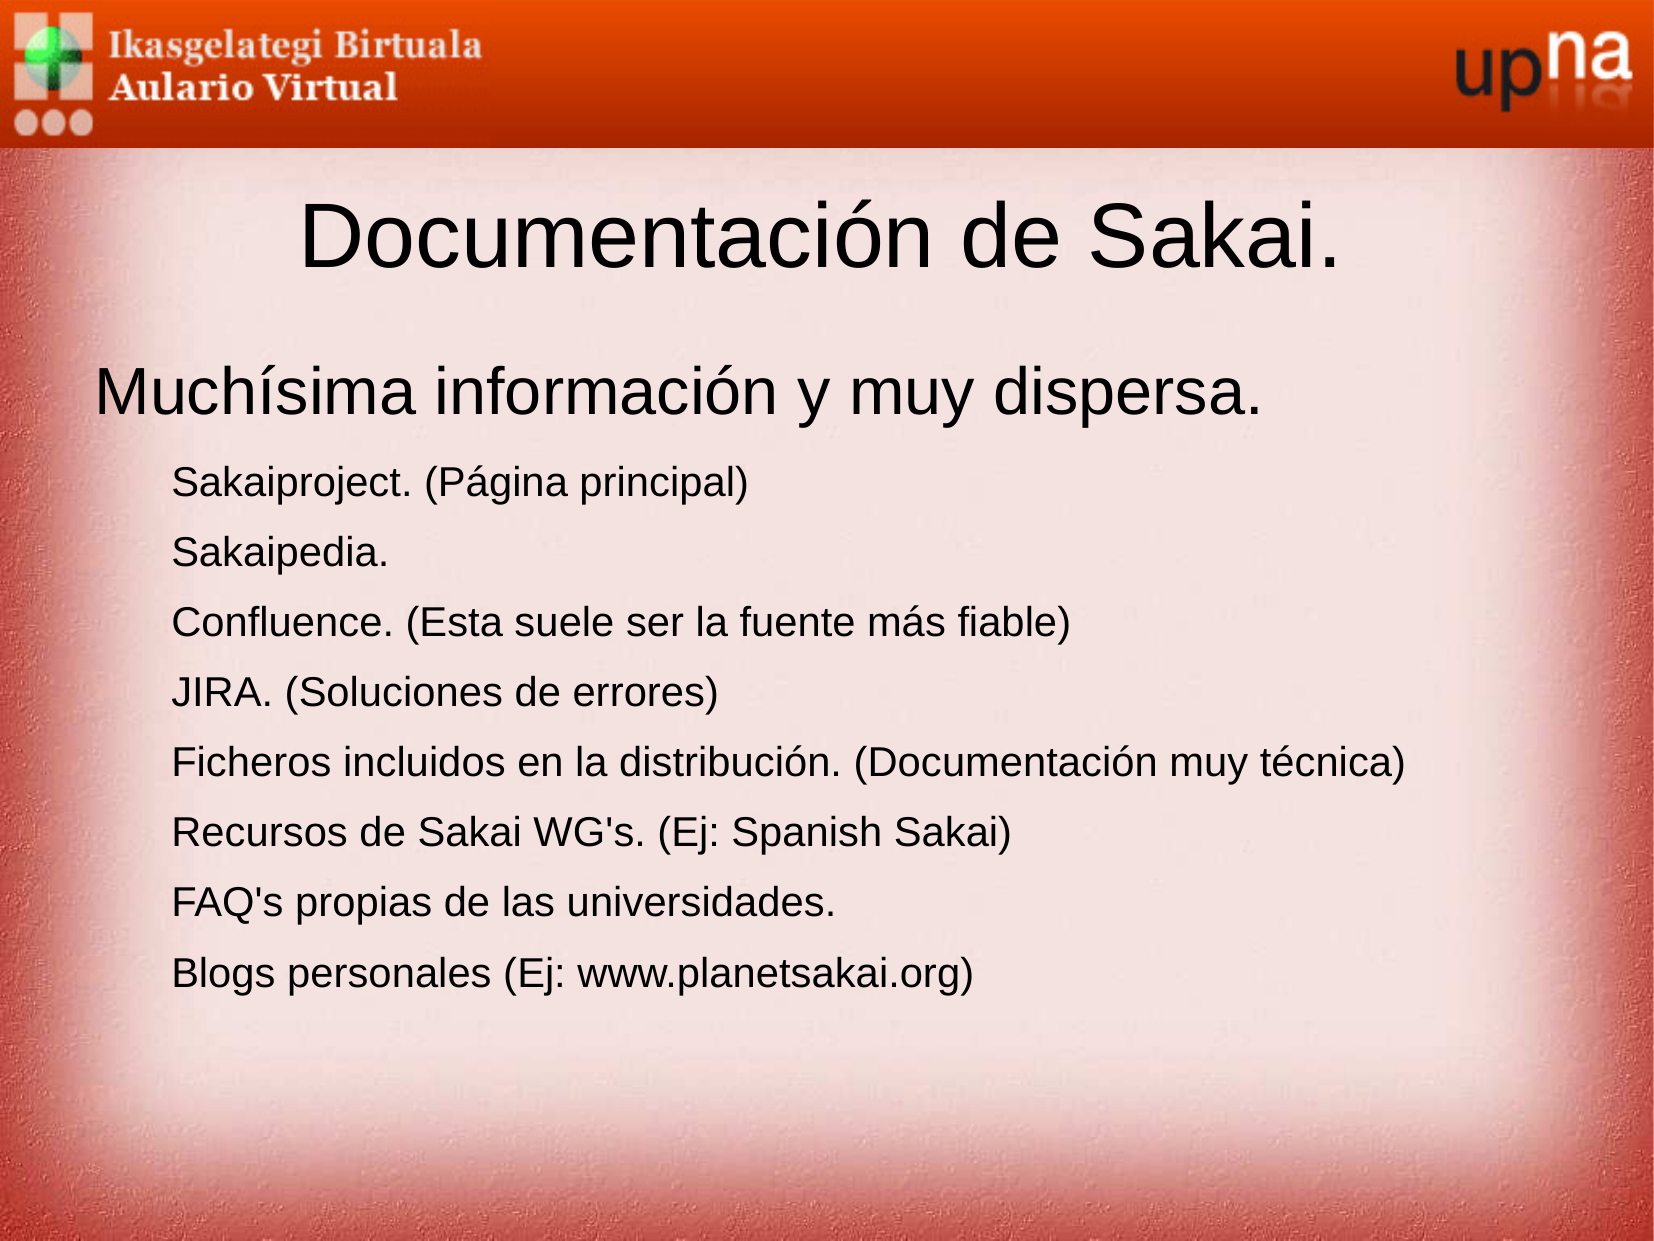

# Documentación de Sakai.
Muchísima información y muy dispersa.
Sakaiproject. (Página principal)
Sakaipedia.
Confluence. (Esta suele ser la fuente más fiable)
JIRA. (Soluciones de errores)
Ficheros incluidos en la distribución. (Documentación muy técnica)
Recursos de Sakai WG's. (Ej: Spanish Sakai)
FAQ's propias de las universidades.
Blogs personales (Ej: www.planetsakai.org)